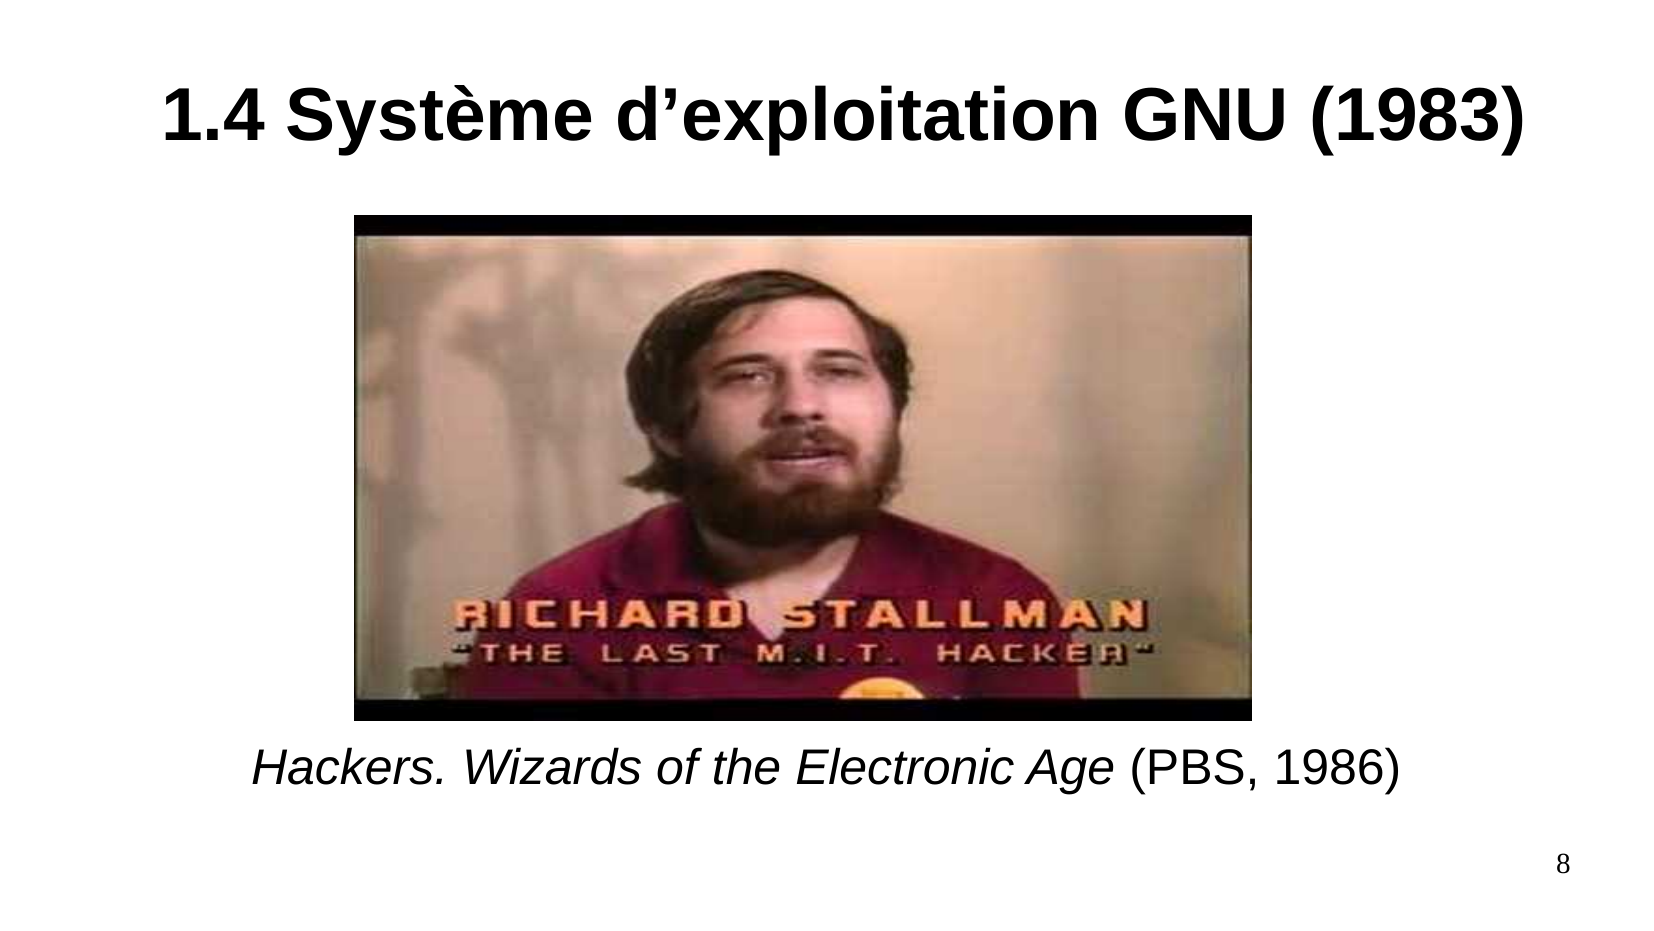

# 1.4 Système d’exploitation GNU (1983)
Hackers. Wizards of the Electronic Age (PBS, 1986)
8